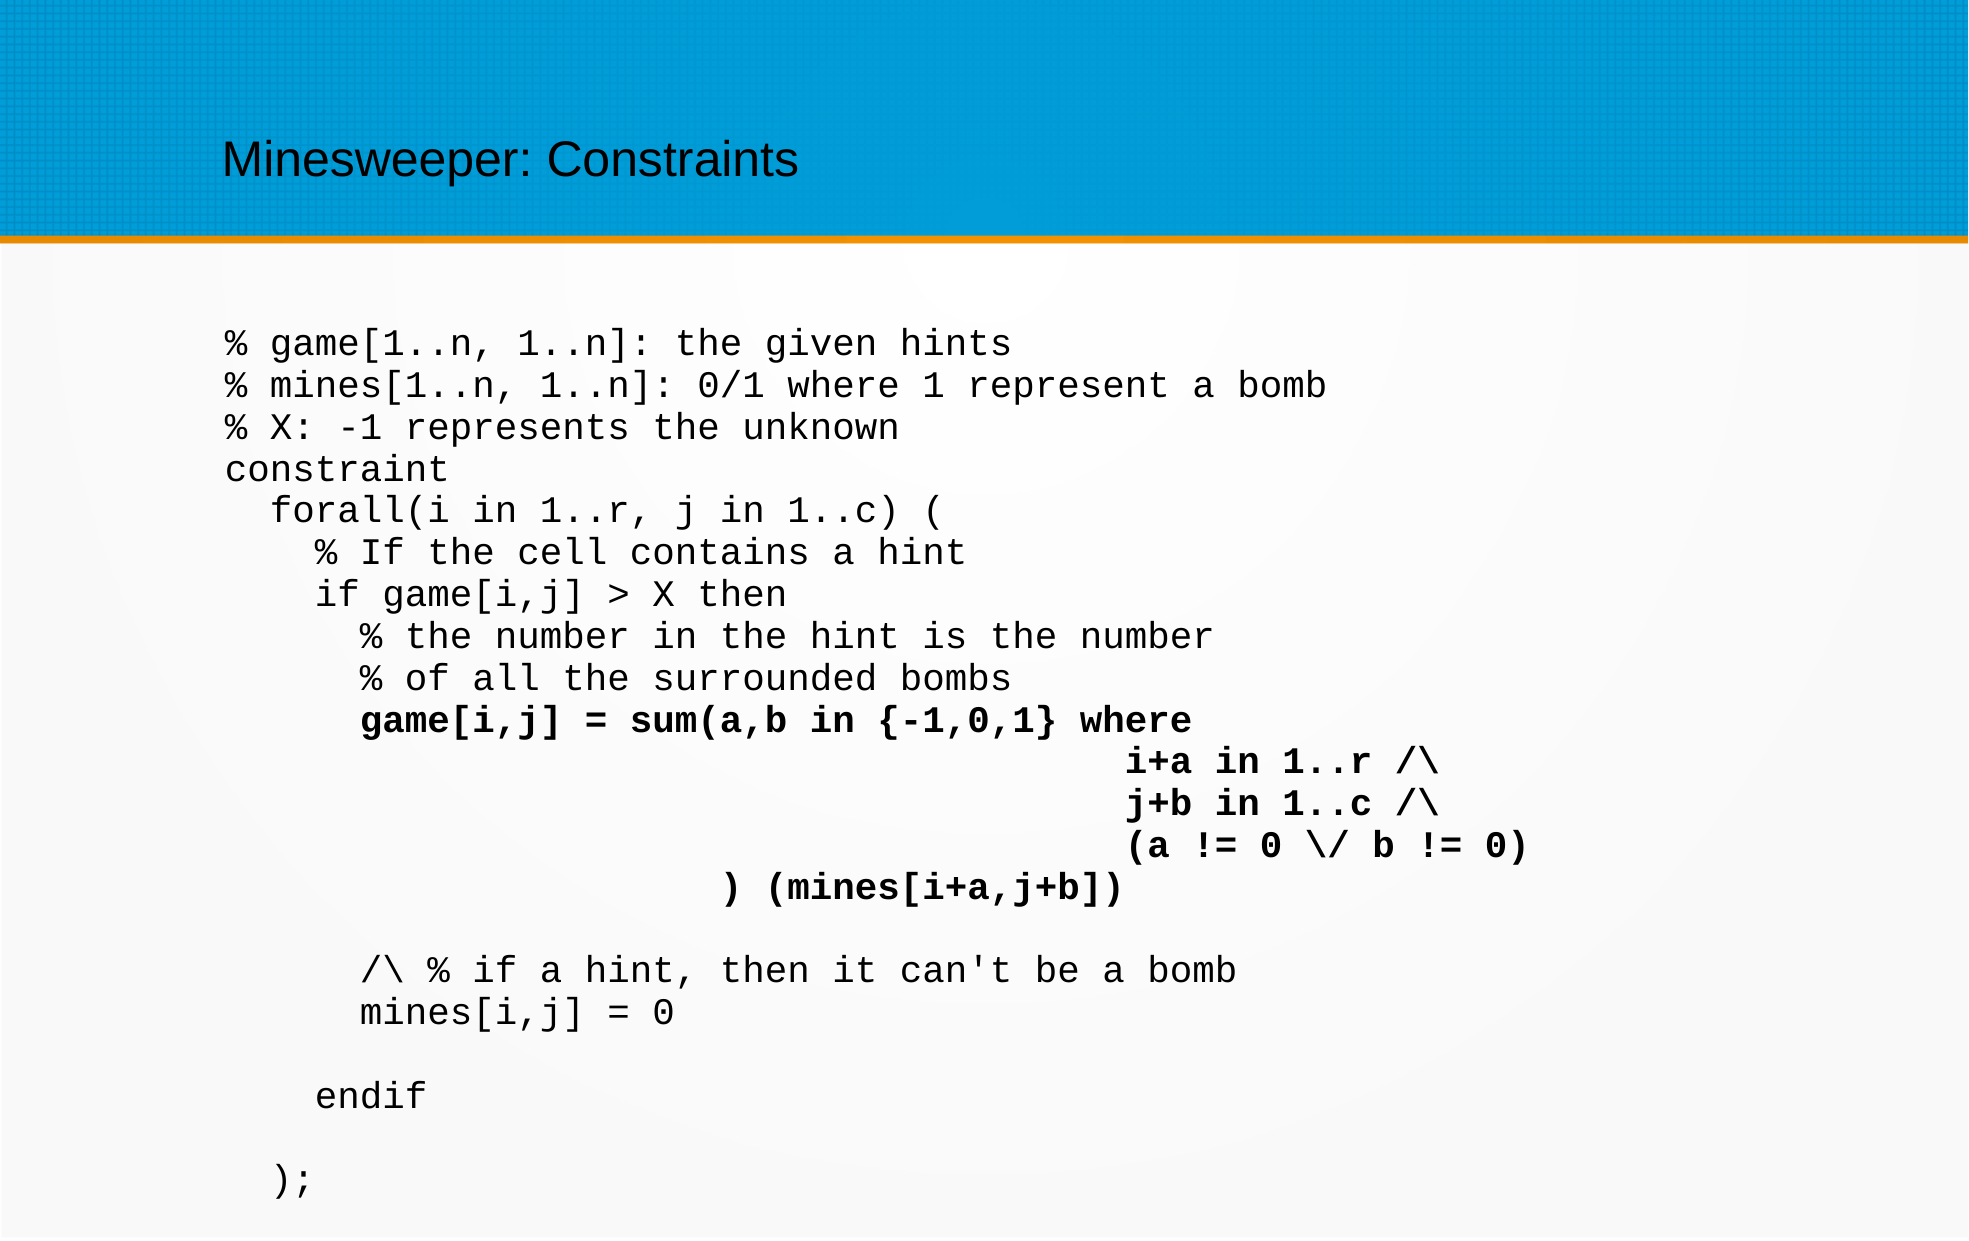

Minesweeper: Constraints
% game[1..n, 1..n]: the given hints
% mines[1..n, 1..n]: 0/1 where 1 represent a bomb
% X: -1 represents the unknown
constraint
 forall(i in 1..r, j in 1..c) (
 % If the cell contains a hint
 if game[i,j] > X then
 % the number in the hint is the number
 % of all the surrounded bombs
 game[i,j] = sum(a,b in {-1,0,1} where
 i+a in 1..r /\
 j+b in 1..c /\
 (a != 0 \/ b != 0)
 ) (mines[i+a,j+b])
 /\ % if a hint, then it can't be a bomb
 mines[i,j] = 0
 endif
 );